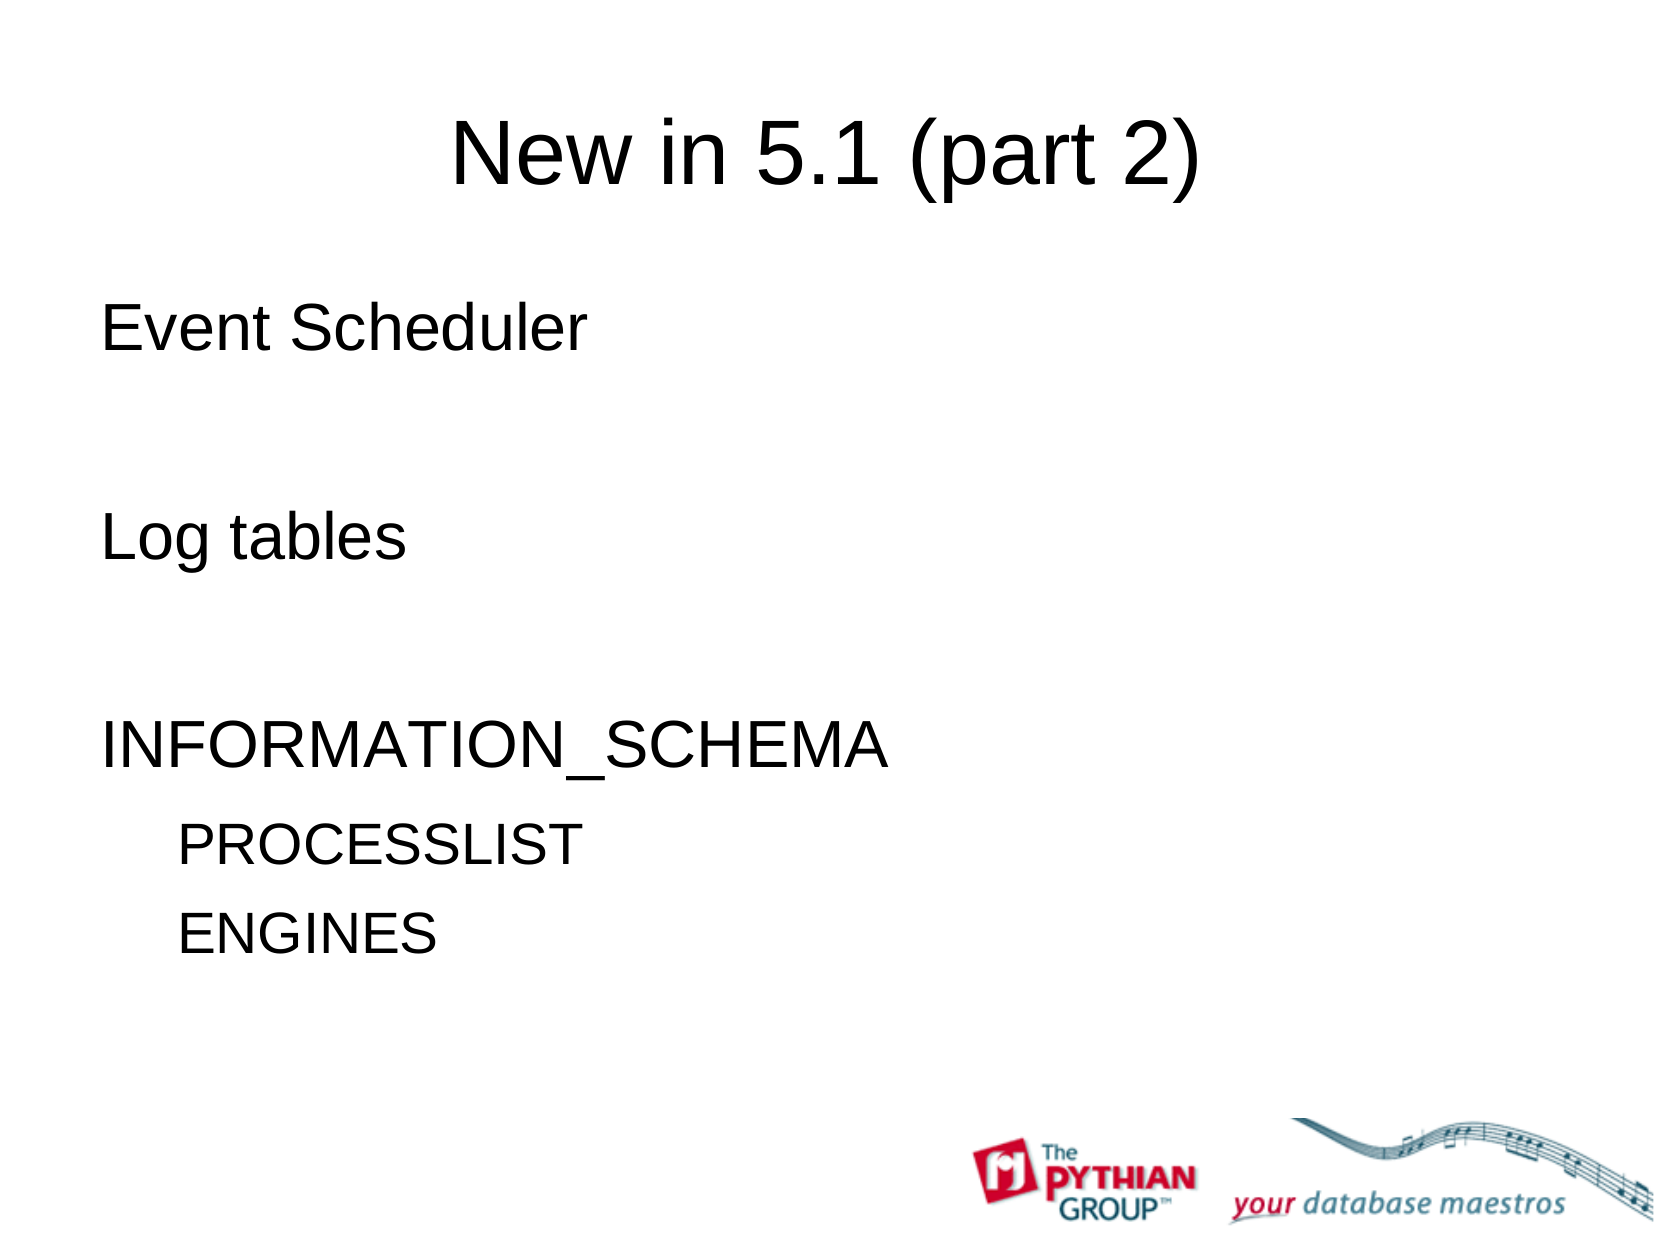

# New in 5.1 (part 2)
Event Scheduler
Log tables
INFORMATION_SCHEMA
PROCESSLIST
ENGINES